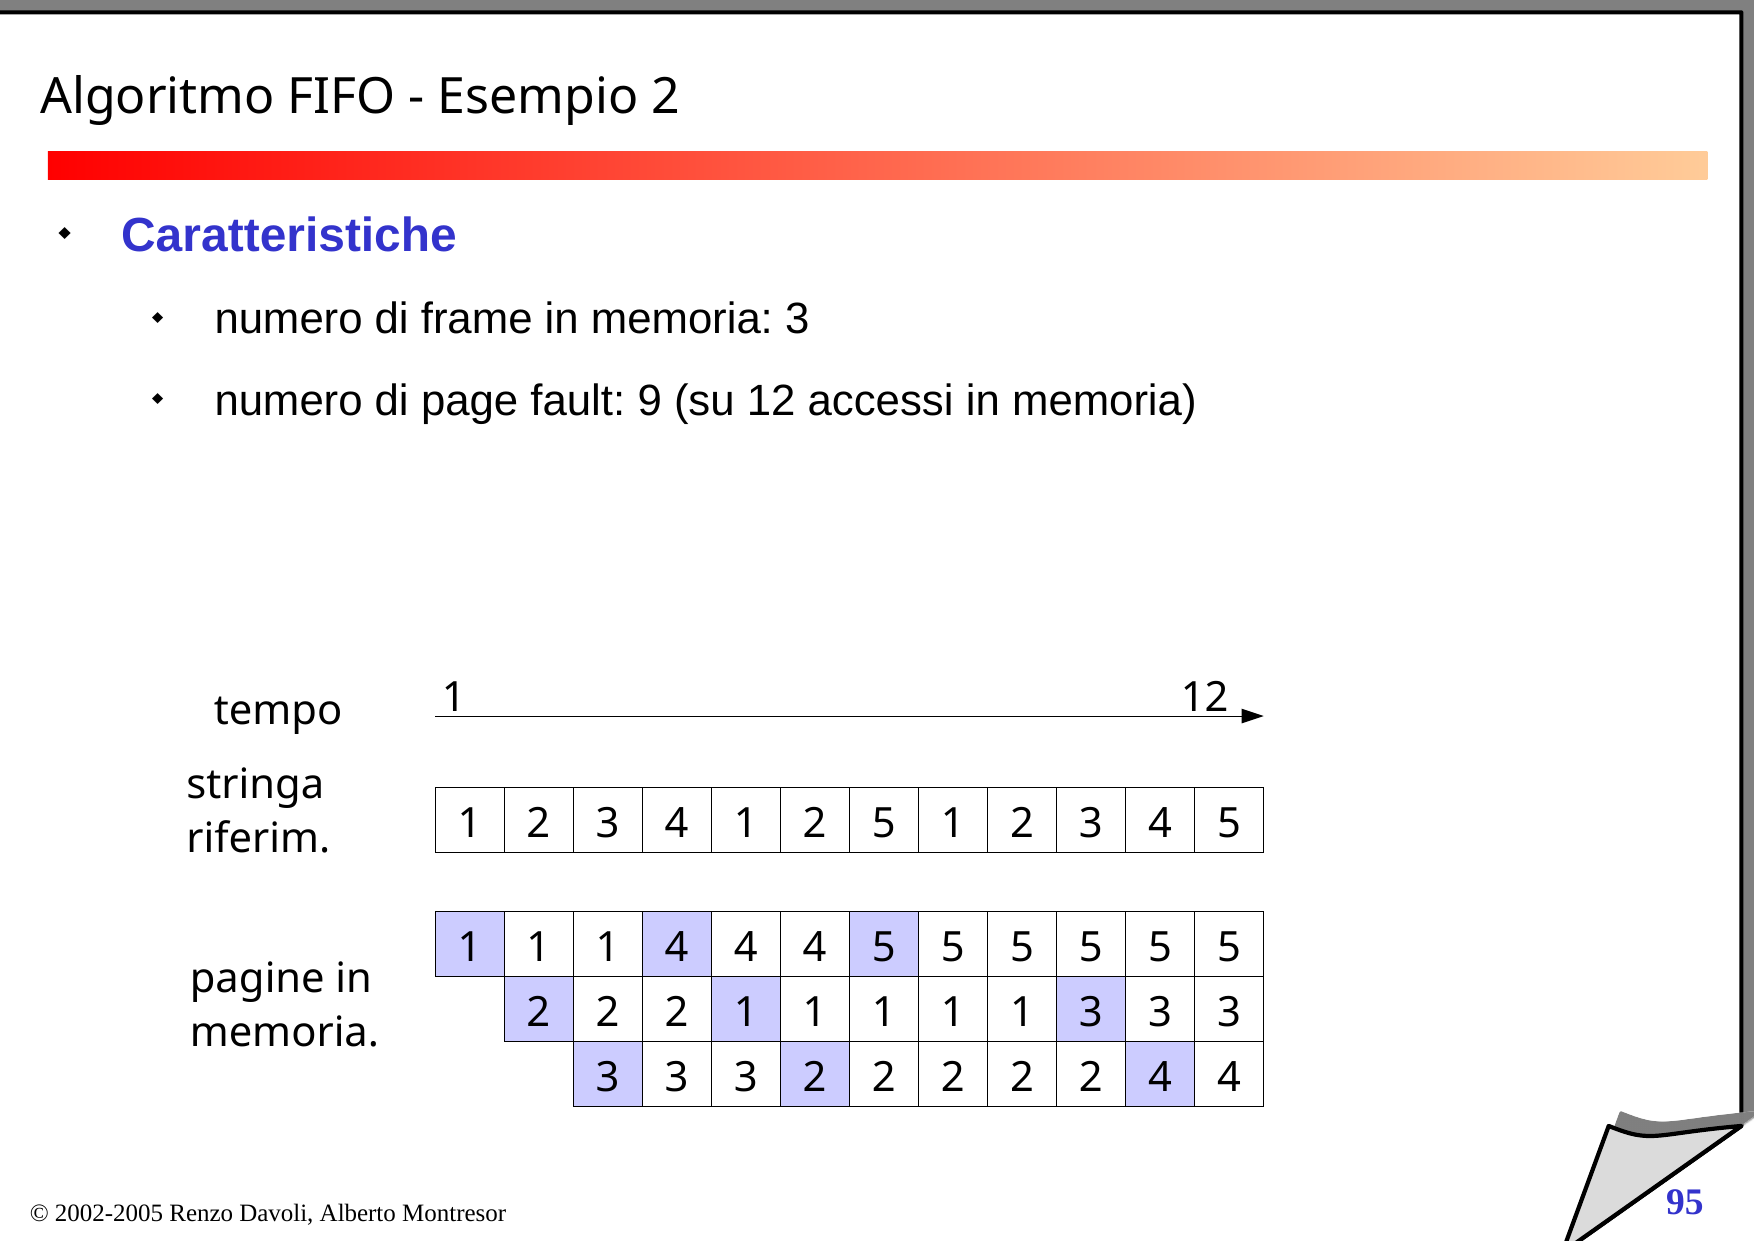

# Algoritmo FIFO - Esempio 2
Caratteristiche
numero di frame in memoria: 3
numero di page fault: 9 (su 12 accessi in memoria)
1
12
tempo
stringa
riferim.
1
2
3
4
1
2
5
1
2
3
4
5
1
1
1
4
4
4
5
5
5
5
5
5
pagine in
memoria.
2
2
2
1
1
1
1
1
3
3
3
3
3
3
2
2
2
2
2
4
4